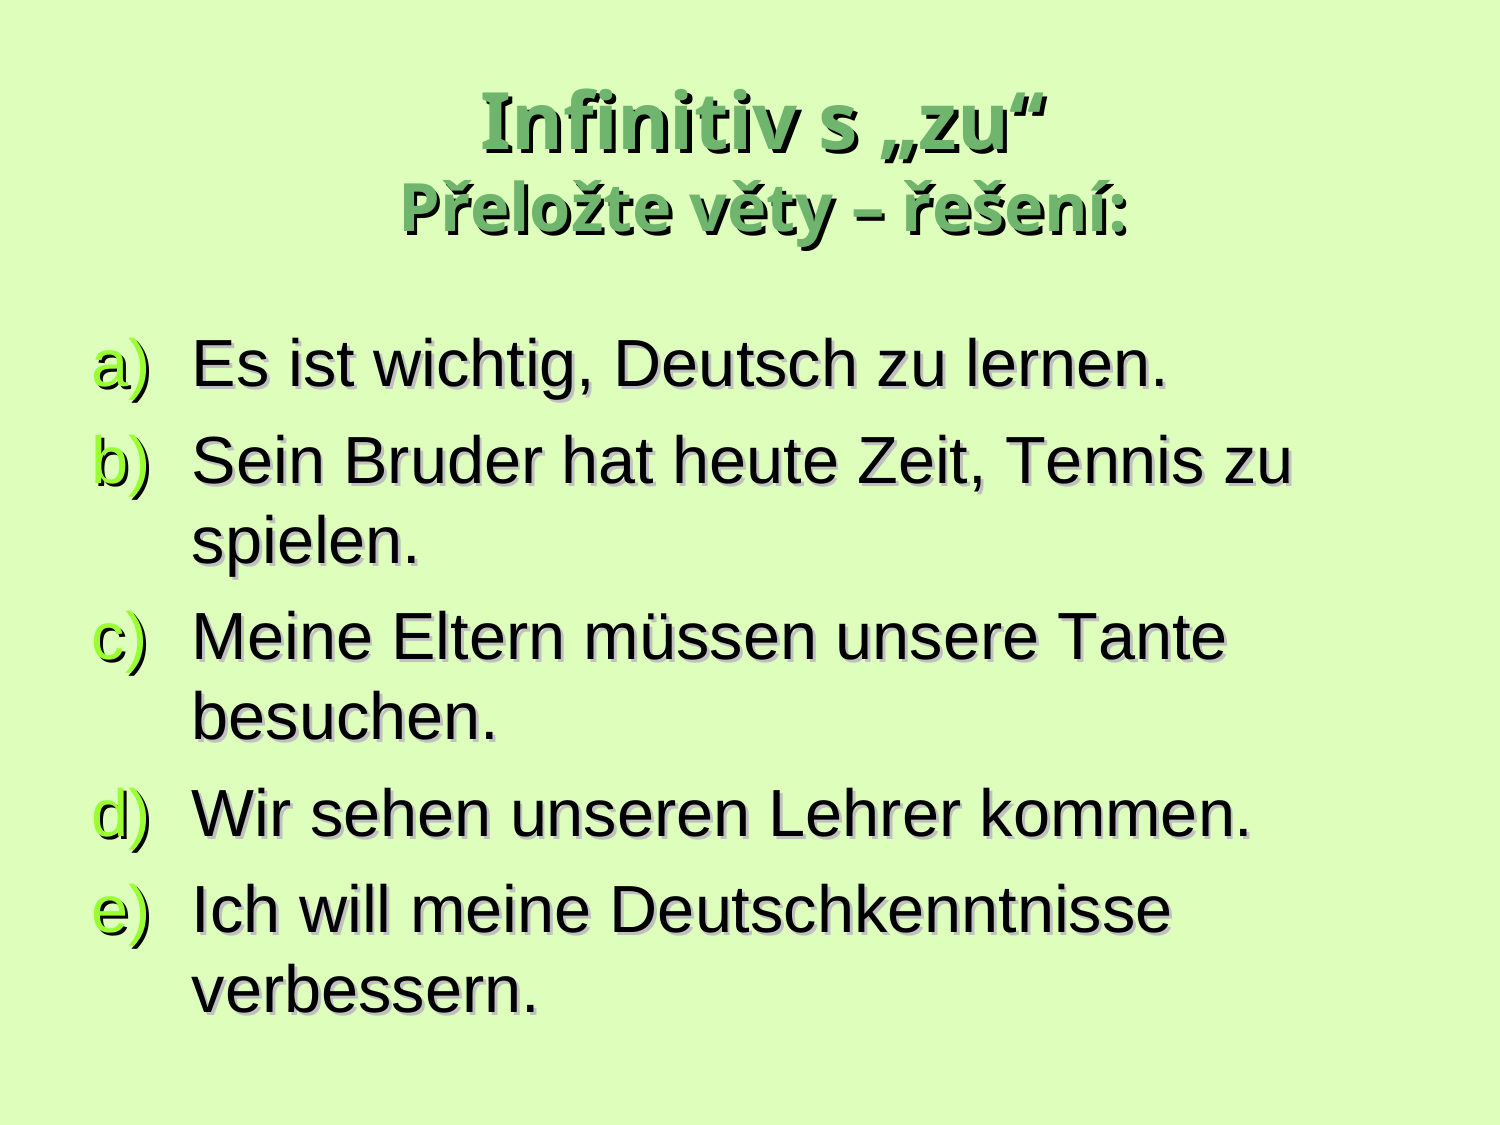

# Infinitiv s „zu“ Přeložte věty – řešení:
Es ist wichtig, Deutsch zu lernen.
Sein Bruder hat heute Zeit, Tennis zu spielen.
Meine Eltern müssen unsere Tante besuchen.
Wir sehen unseren Lehrer kommen.
Ich will meine Deutschkenntnisse verbessern.